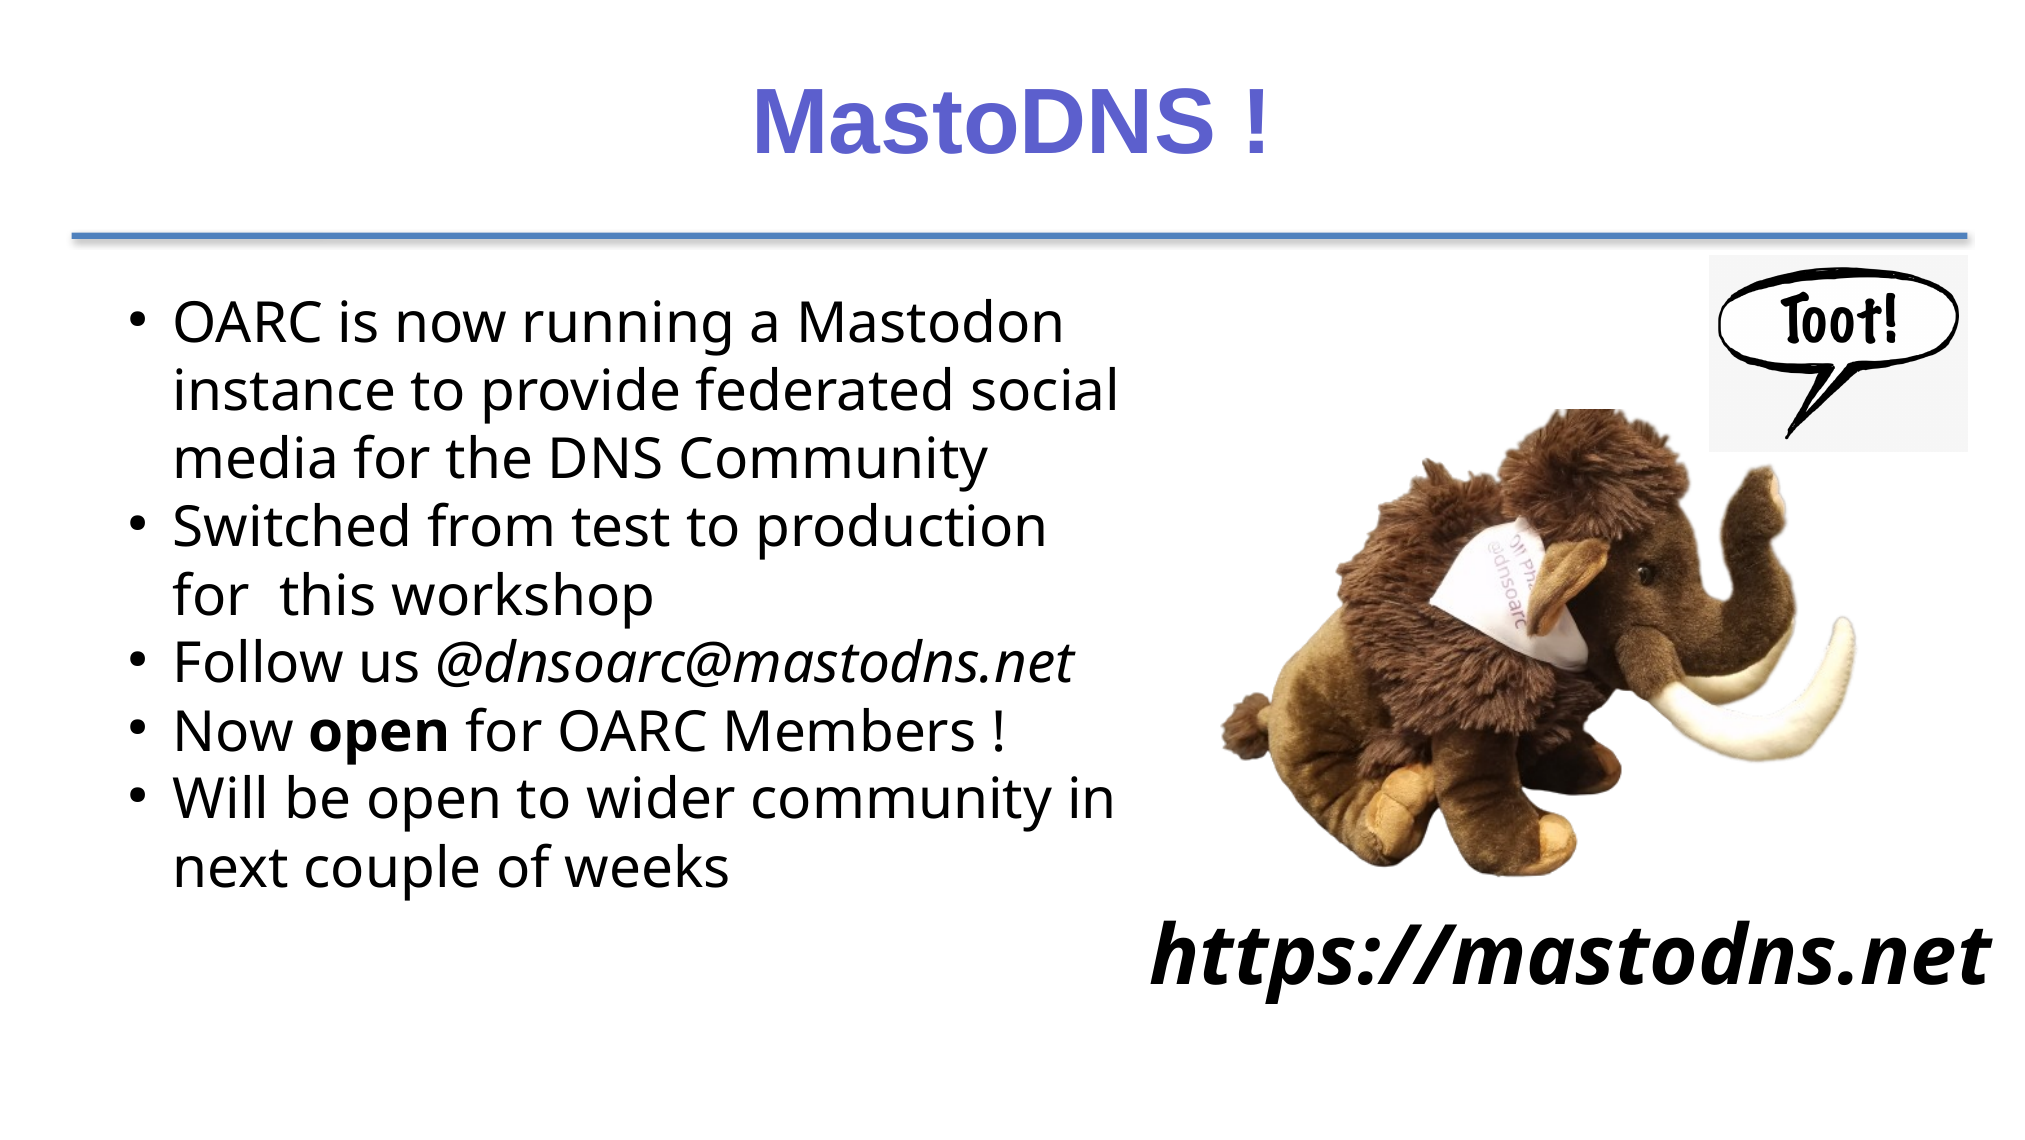

MastoDNS !
# OARC is now running a Mastodon instance to provide federated social media for the DNS Community
Switched from test to production for this workshop
Follow us @dnsoarc@mastodns.net
Now open for OARC Members !
Will be open to wider community in next couple of weeks
https://mastodns.net